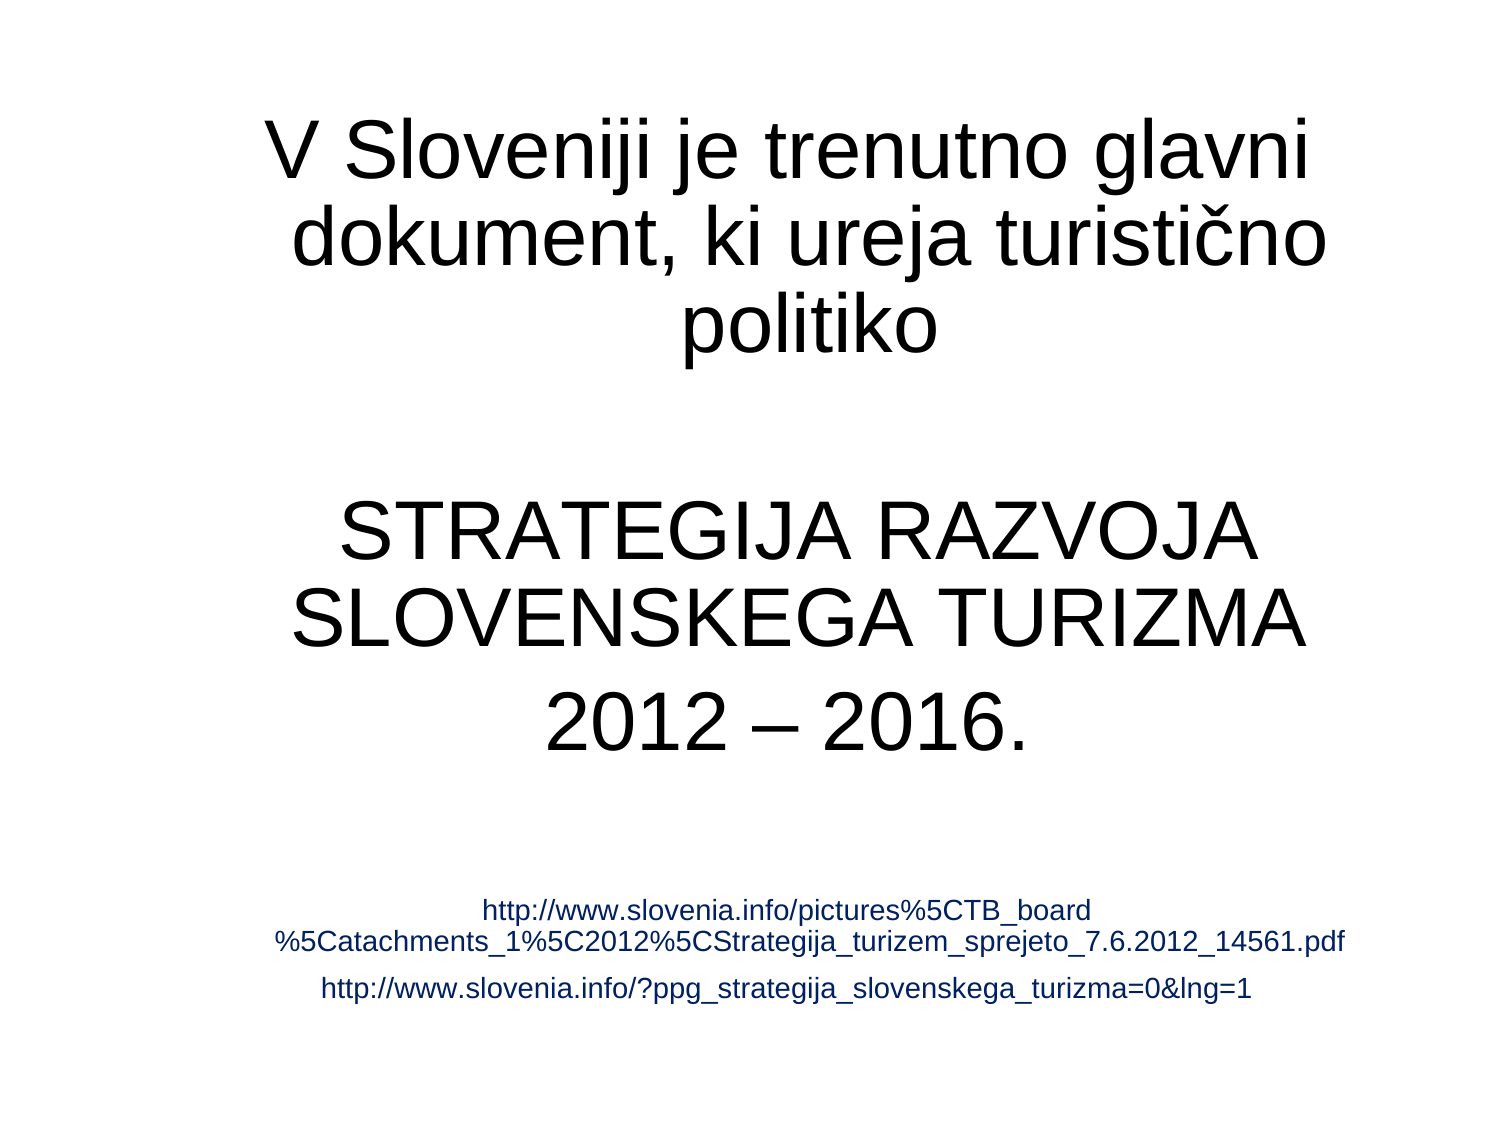

V Sloveniji je trenutno glavni dokument, ki ureja turistično politiko
 STRATEGIJA RAZVOJA SLOVENSKEGA TURIZMA
2012 – 2016.
http://www.slovenia.info/pictures%5CTB_board%5Catachments_1%5C2012%5CStrategija_turizem_sprejeto_7.6.2012_14561.pdf
http://www.slovenia.info/?ppg_strategija_slovenskega_turizma=0&lng=1